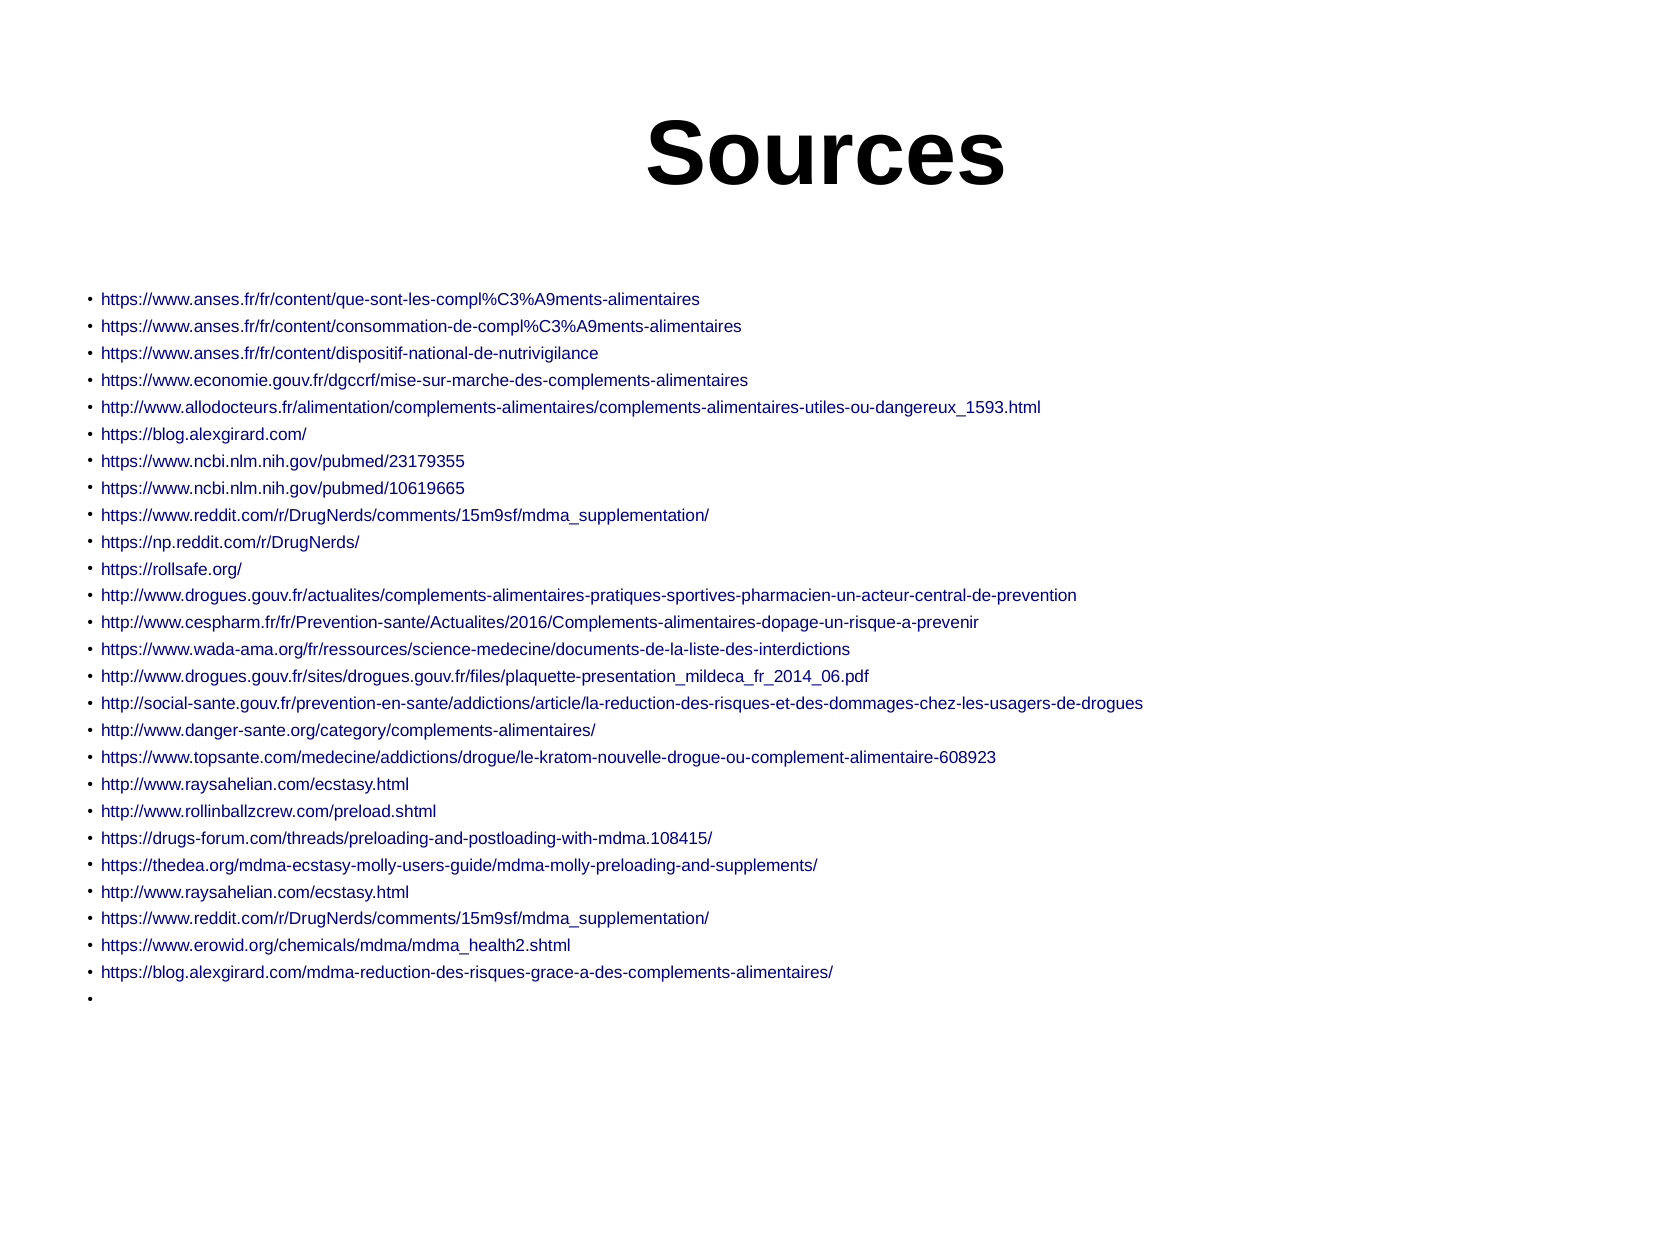

# Sources
https://www.anses.fr/fr/content/que-sont-les-compl%C3%A9ments-alimentaires
https://www.anses.fr/fr/content/consommation-de-compl%C3%A9ments-alimentaires
https://www.anses.fr/fr/content/dispositif-national-de-nutrivigilance
https://www.economie.gouv.fr/dgccrf/mise-sur-marche-des-complements-alimentaires
http://www.allodocteurs.fr/alimentation/complements-alimentaires/complements-alimentaires-utiles-ou-dangereux_1593.html
https://blog.alexgirard.com/
https://www.ncbi.nlm.nih.gov/pubmed/23179355
https://www.ncbi.nlm.nih.gov/pubmed/10619665
https://www.reddit.com/r/DrugNerds/comments/15m9sf/mdma_supplementation/
https://np.reddit.com/r/DrugNerds/
https://rollsafe.org/
http://www.drogues.gouv.fr/actualites/complements-alimentaires-pratiques-sportives-pharmacien-un-acteur-central-de-prevention
http://www.cespharm.fr/fr/Prevention-sante/Actualites/2016/Complements-alimentaires-dopage-un-risque-a-prevenir
https://www.wada-ama.org/fr/ressources/science-medecine/documents-de-la-liste-des-interdictions
http://www.drogues.gouv.fr/sites/drogues.gouv.fr/files/plaquette-presentation_mildeca_fr_2014_06.pdf
http://social-sante.gouv.fr/prevention-en-sante/addictions/article/la-reduction-des-risques-et-des-dommages-chez-les-usagers-de-drogues
http://www.danger-sante.org/category/complements-alimentaires/
https://www.topsante.com/medecine/addictions/drogue/le-kratom-nouvelle-drogue-ou-complement-alimentaire-608923
http://www.raysahelian.com/ecstasy.html
http://www.rollinballzcrew.com/preload.shtml
https://drugs-forum.com/threads/preloading-and-postloading-with-mdma.108415/
https://thedea.org/mdma-ecstasy-molly-users-guide/mdma-molly-preloading-and-supplements/
http://www.raysahelian.com/ecstasy.html
https://www.reddit.com/r/DrugNerds/comments/15m9sf/mdma_supplementation/
https://www.erowid.org/chemicals/mdma/mdma_health2.shtml
https://blog.alexgirard.com/mdma-reduction-des-risques-grace-a-des-complements-alimentaires/